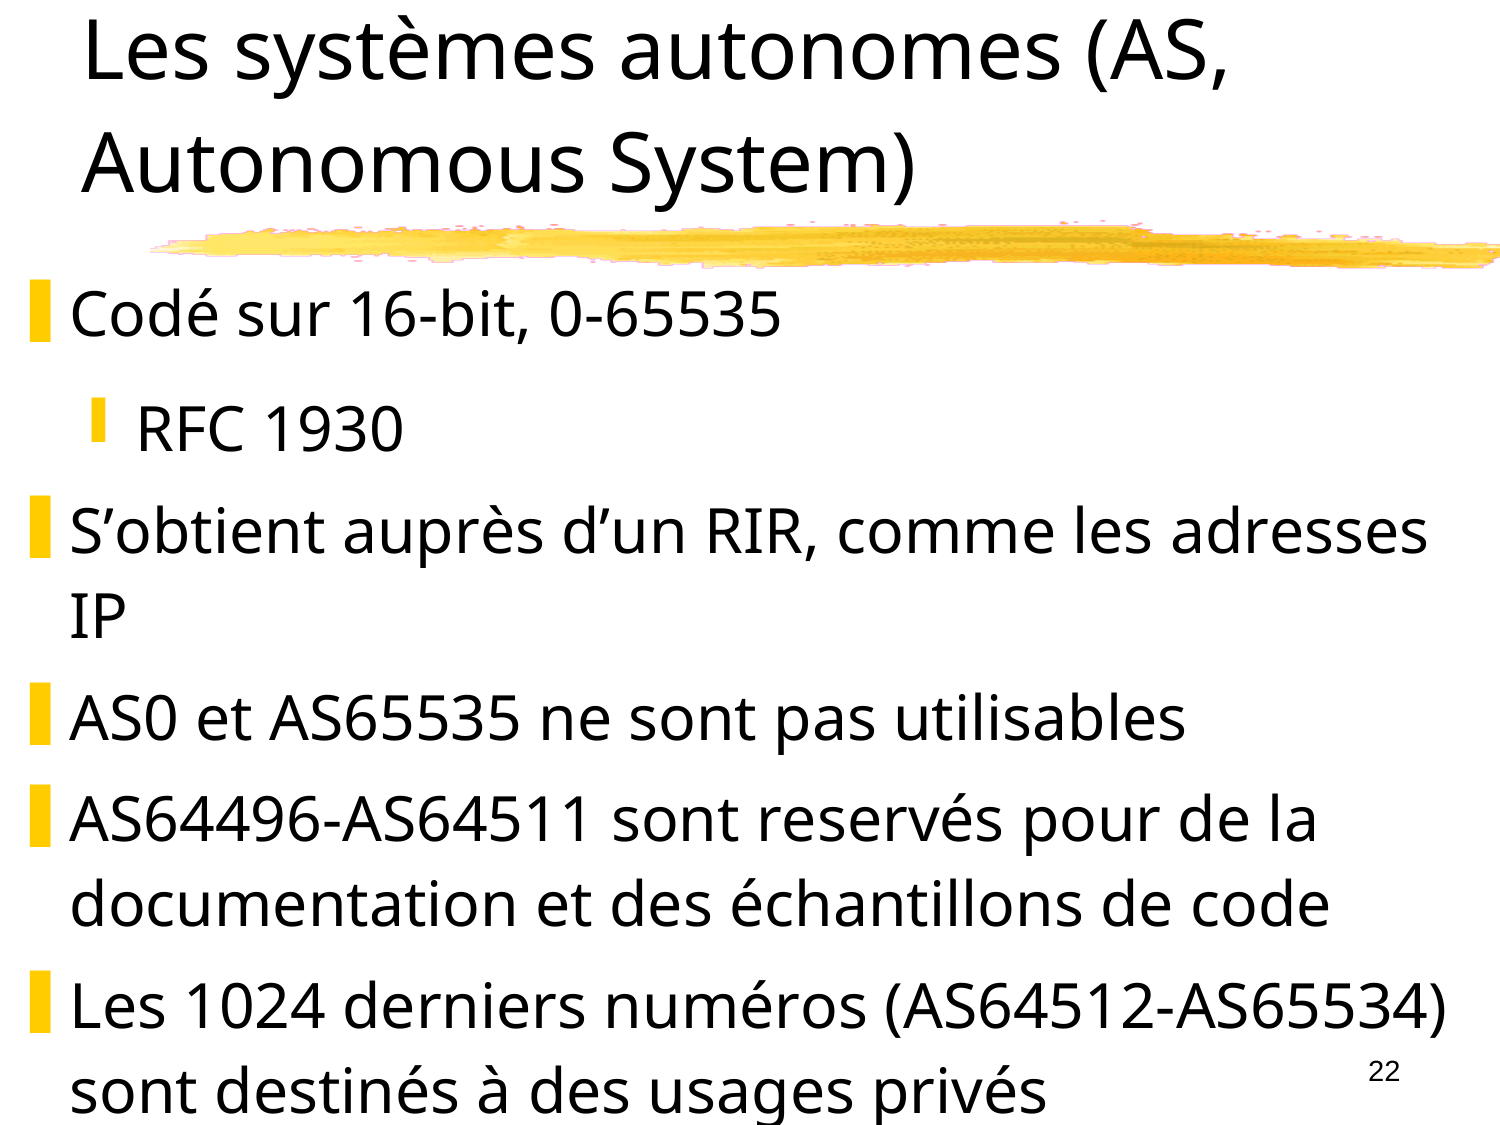

# Les systèmes autonomes (AS, Autonomous System)‏
Codé sur 16-bit, 0-65535
RFC 1930
S’obtient auprès d’un RIR, comme les adresses IP
AS0 et AS65535 ne sont pas utilisables
AS64496-AS64511 sont reservés pour de la documentation et des échantillons de code
Les 1024 derniers numéros (AS64512-AS65534) sont destinés à des usages privés
Desormais sur 32 bits(0-42949672955)
RFC 4893 et RFC5396
22